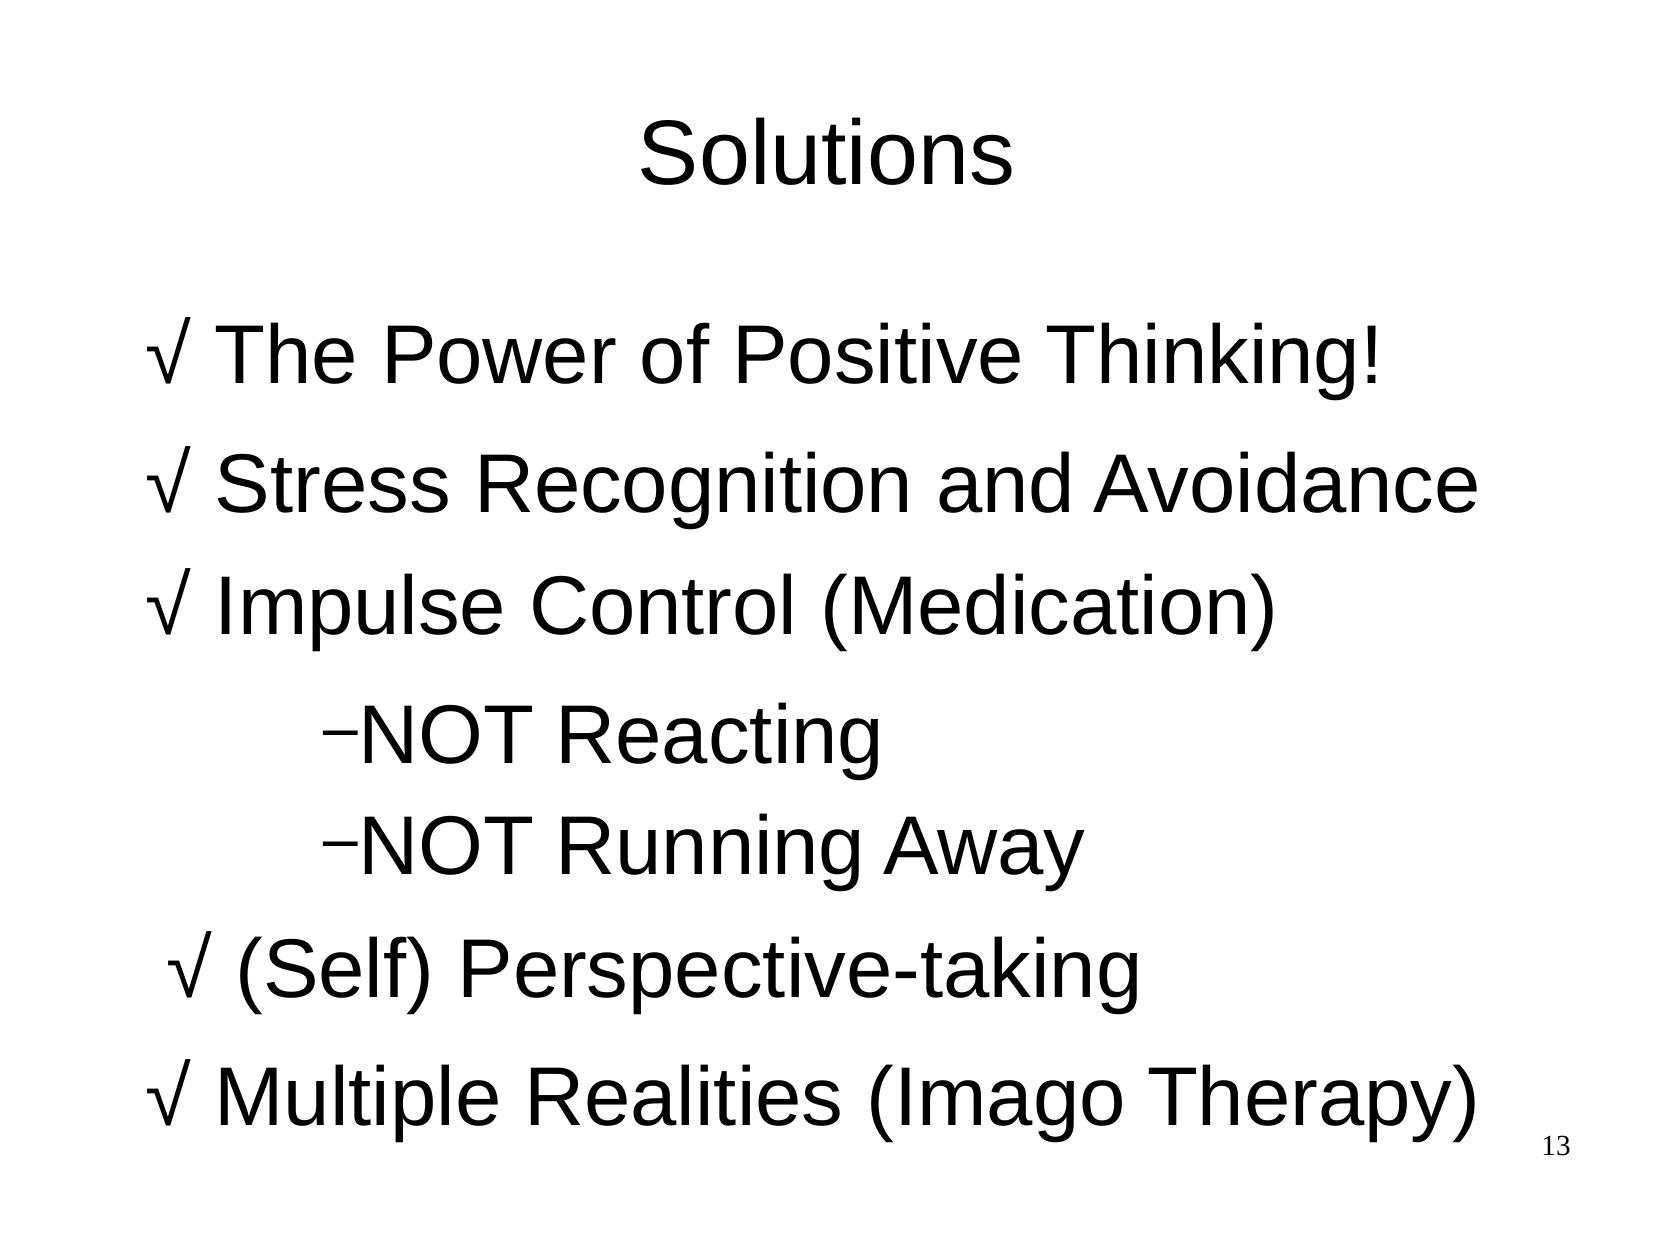

# Solutions
√ The Power of Positive Thinking!
√ Stress Recognition and Avoidance
√ Impulse Control (Medication)
NOT Reacting
NOT Running Away
√ (Self) Perspective-taking
√ Multiple Realities (Imago Therapy)
13